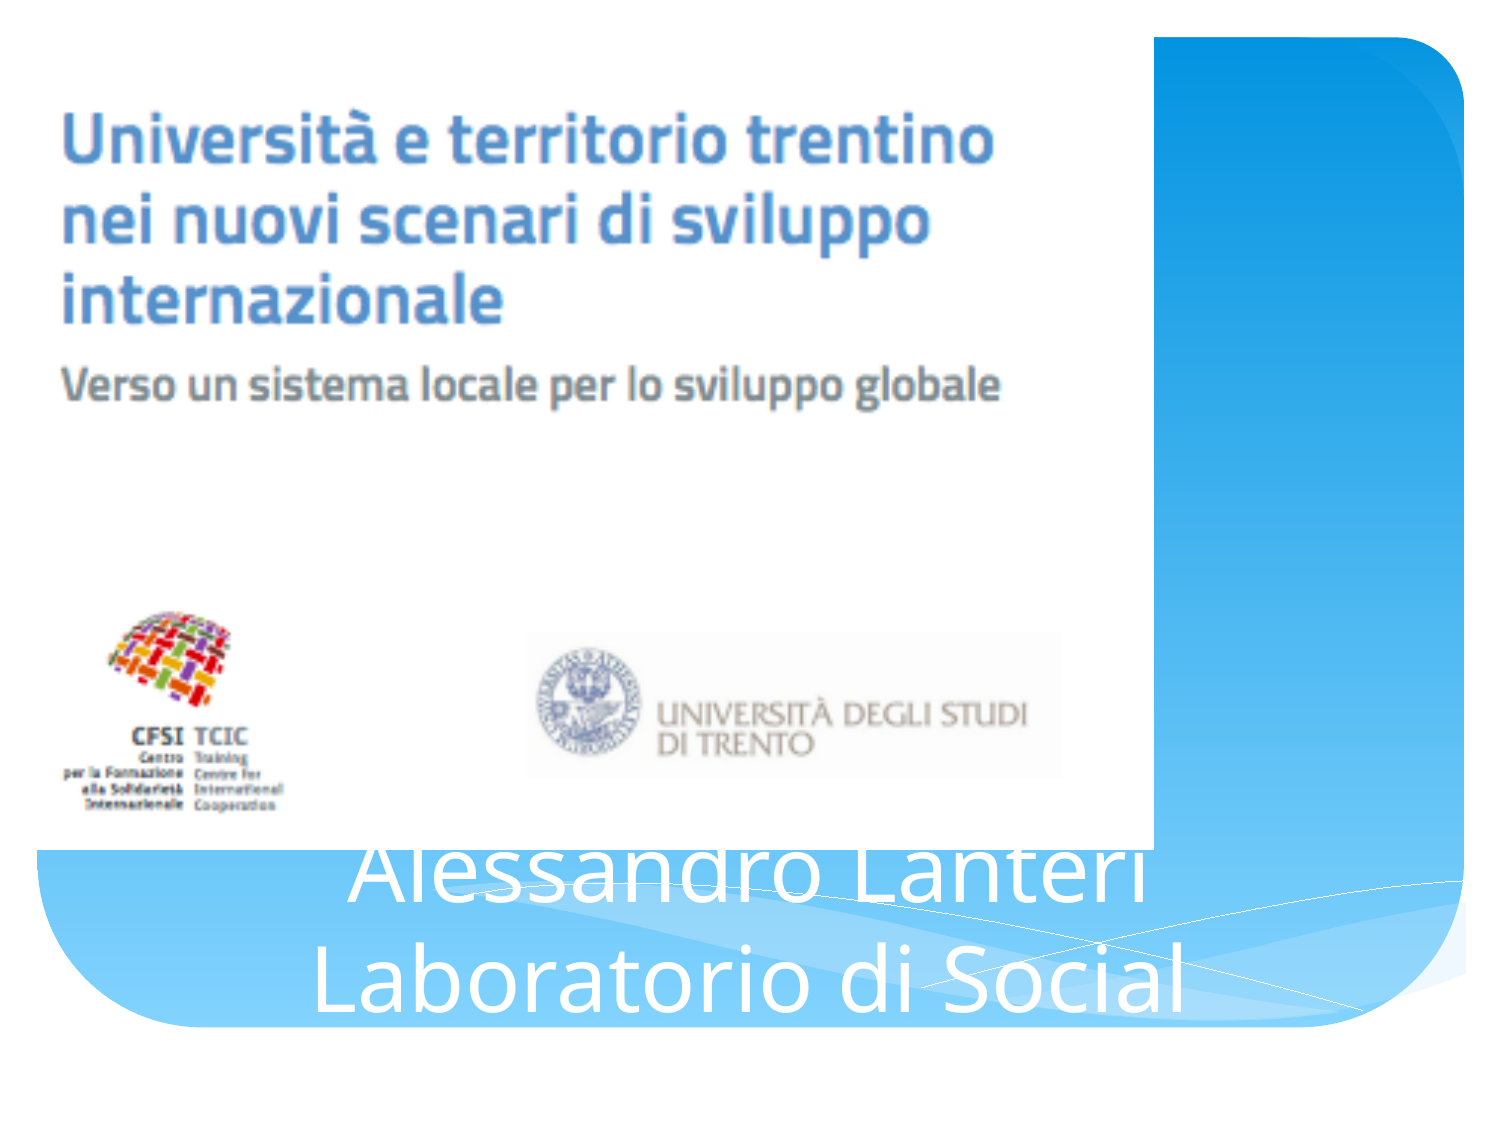

#
Alessandro Lanteri
Laboratorio di Social Innovation